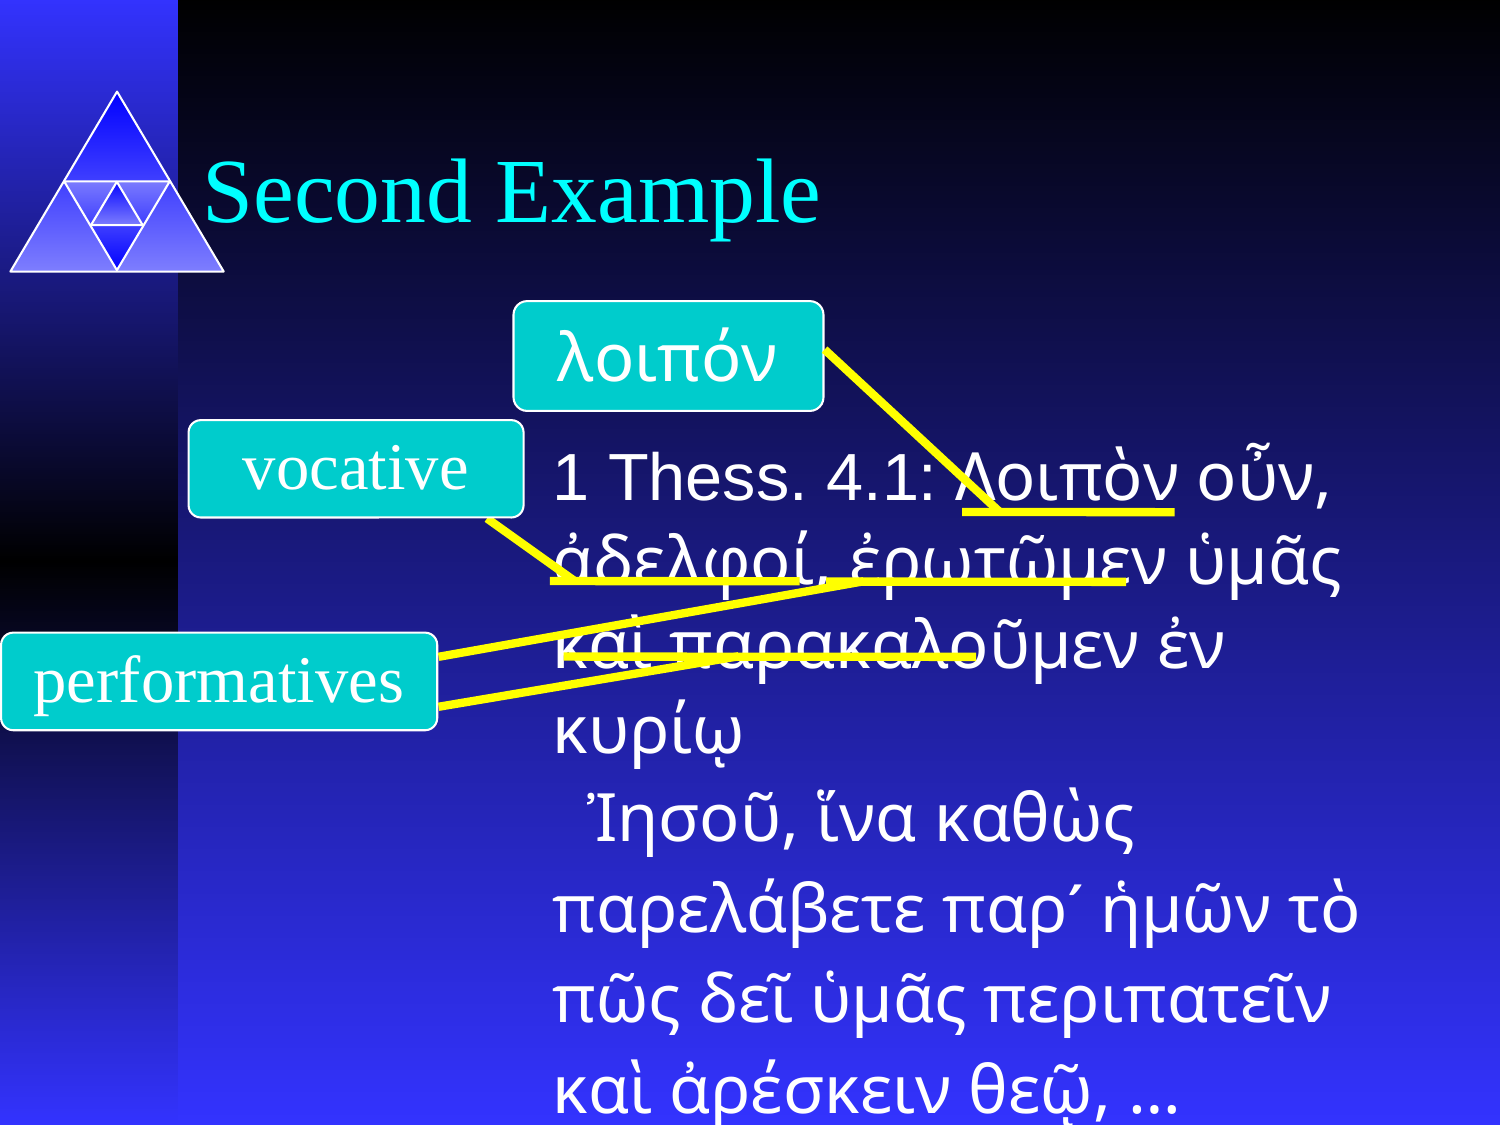

# Second Example
λοιπόν
vocative
1 Thess. 4.1: Λοιπὸν οὖν, ἀδελφοί, ἐρωτῶμεν ὑμᾶς καὶ παρακαλοῦμεν ἐν κυρίῳ
 Ἰησοῦ, ἵνα καθὼς παρελάβετε παρʹ ἡμῶν τὸ πῶς δεῖ ὑμᾶς περιπατεῖν καὶ ἀρέσκειν θεῷ, …
performatives